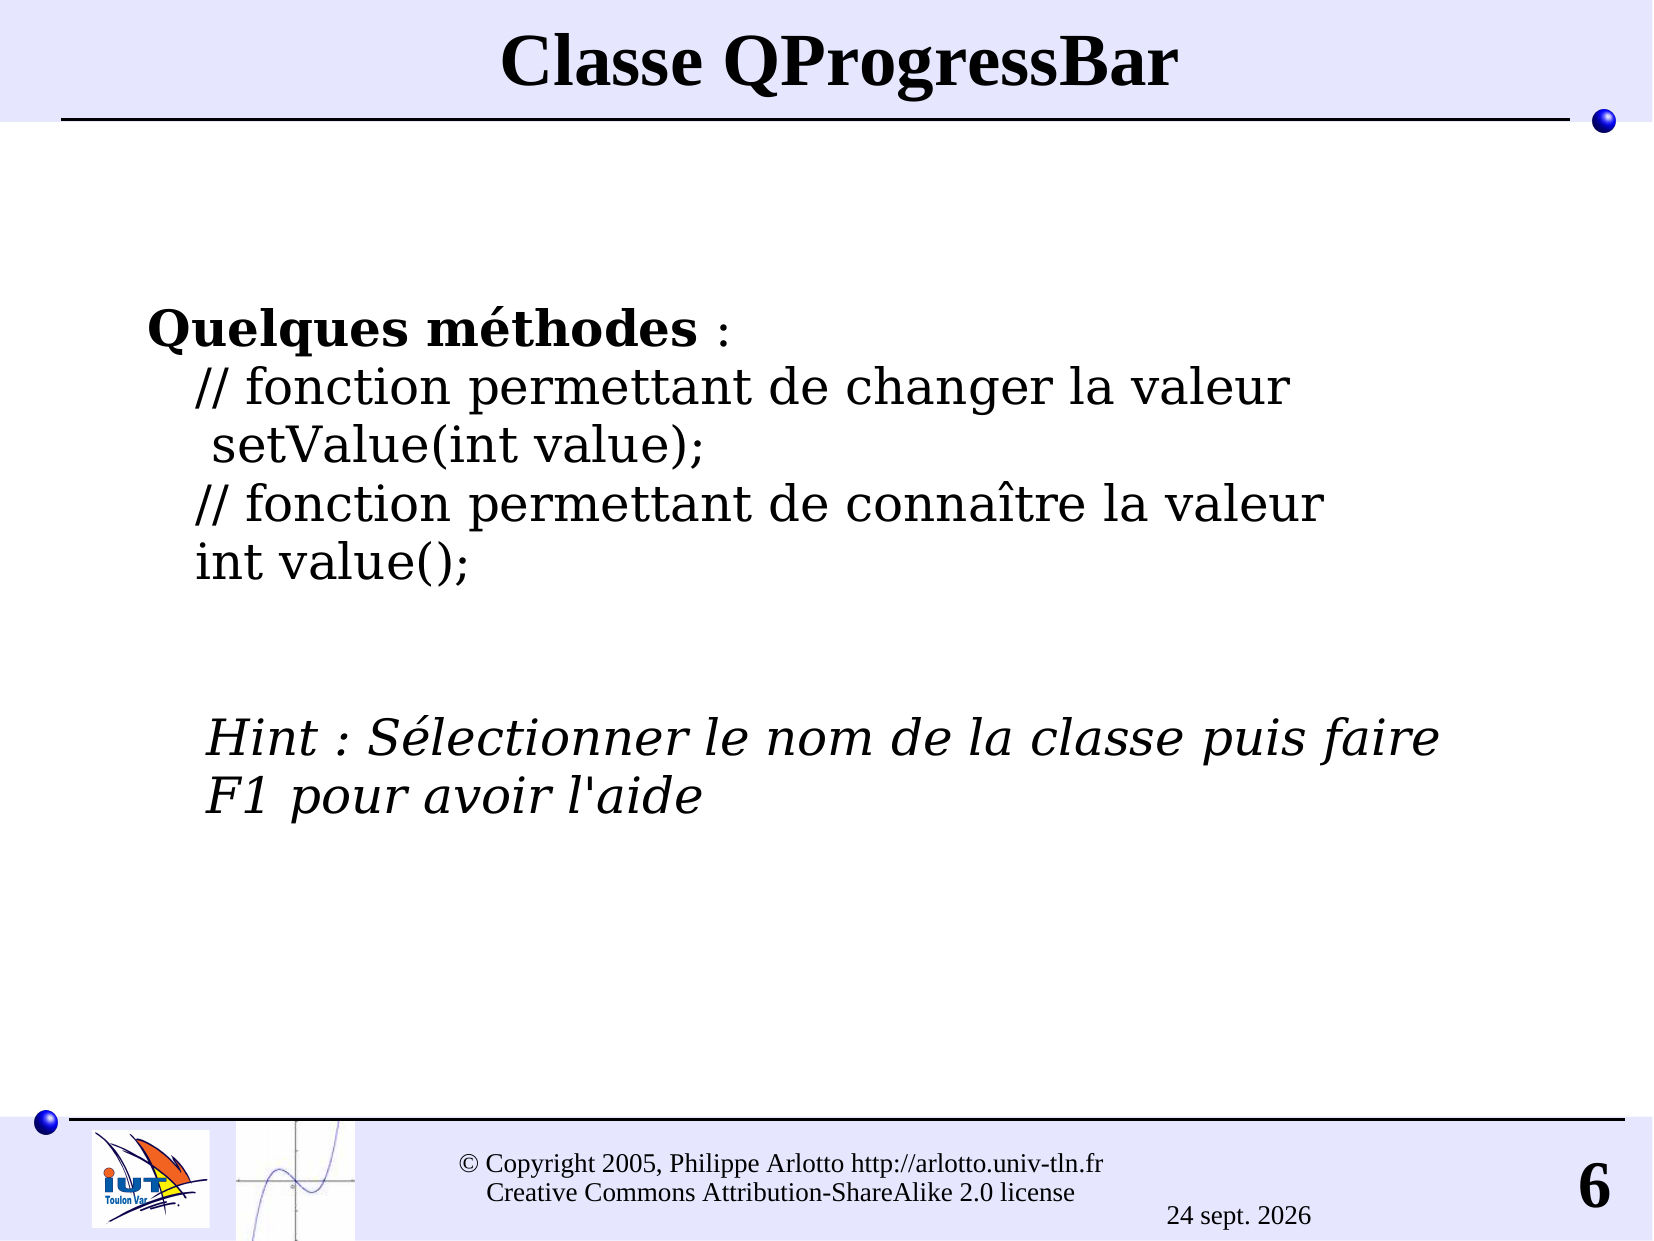

# Classe QProgressBar
Quelques méthodes :
 // fonction permettant de changer la valeur
 setValue(int value);
 // fonction permettant de connaître la valeur
 int value();
Hint : Sélectionner le nom de la classe puis faire
F1 pour avoir l'aide